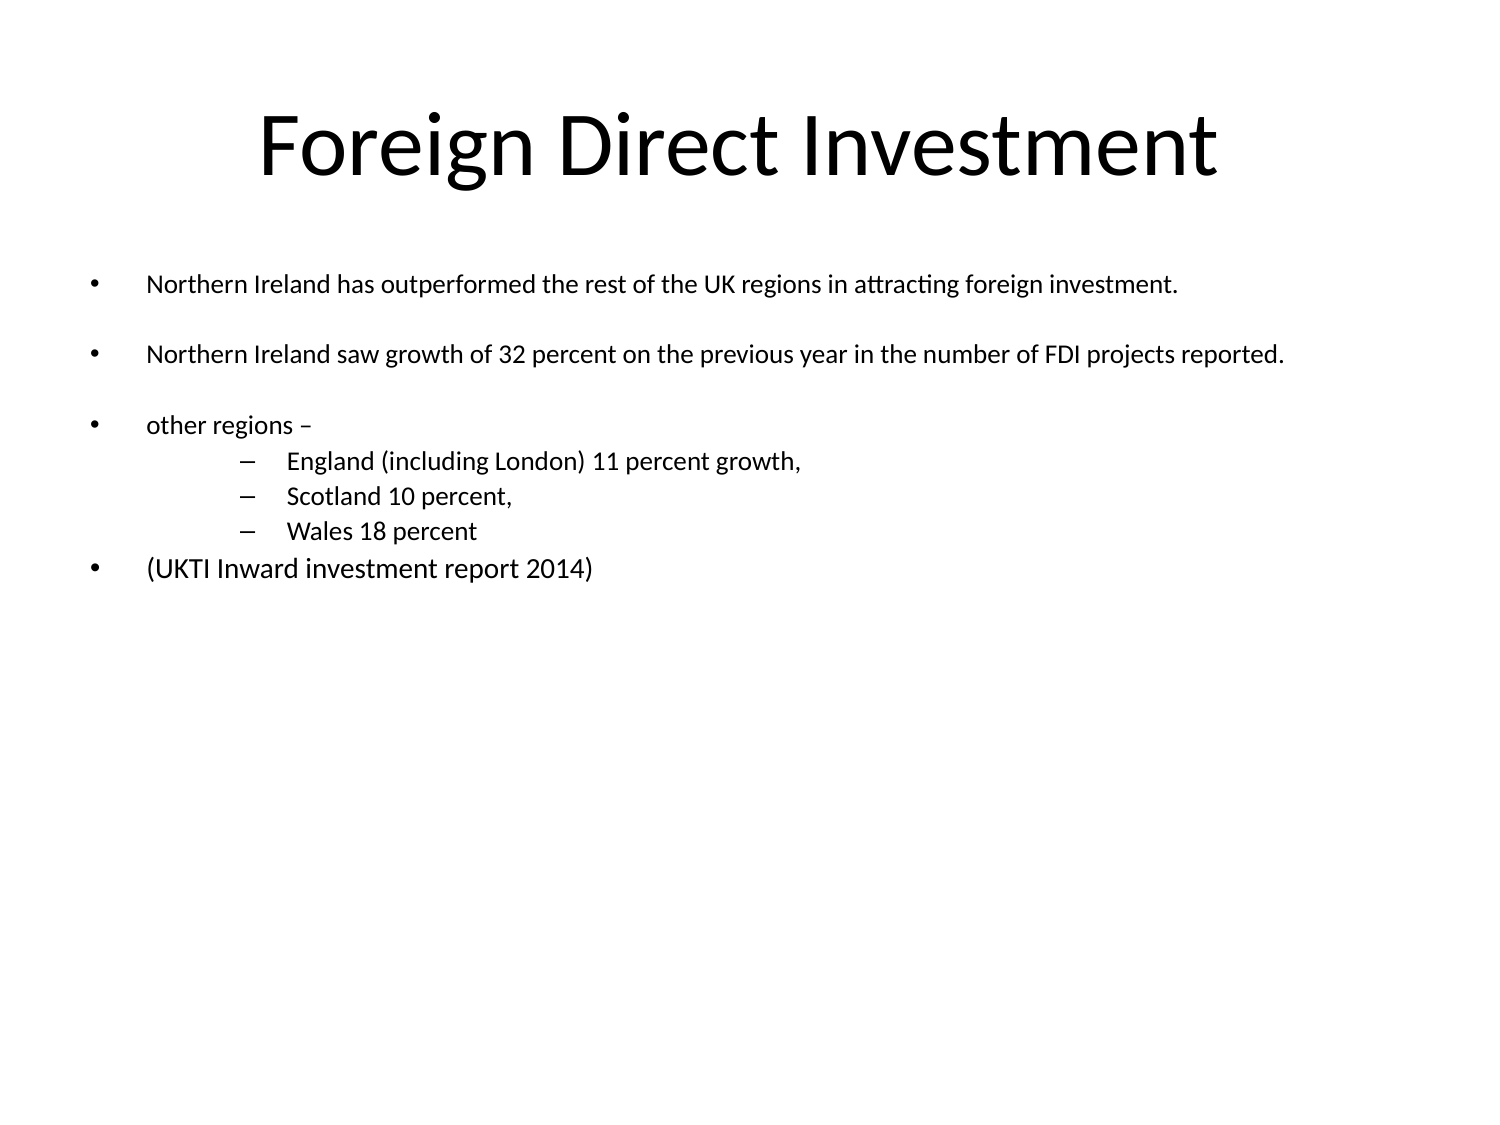

# Foreign Direct Investment
Northern Ireland has outperformed the rest of the UK regions in attracting foreign investment.
Northern Ireland saw growth of 32 percent on the previous year in the number of FDI projects reported.
other regions –
England (including London) 11 percent growth,
Scotland 10 percent,
Wales 18 percent
(UKTI Inward investment report 2014)